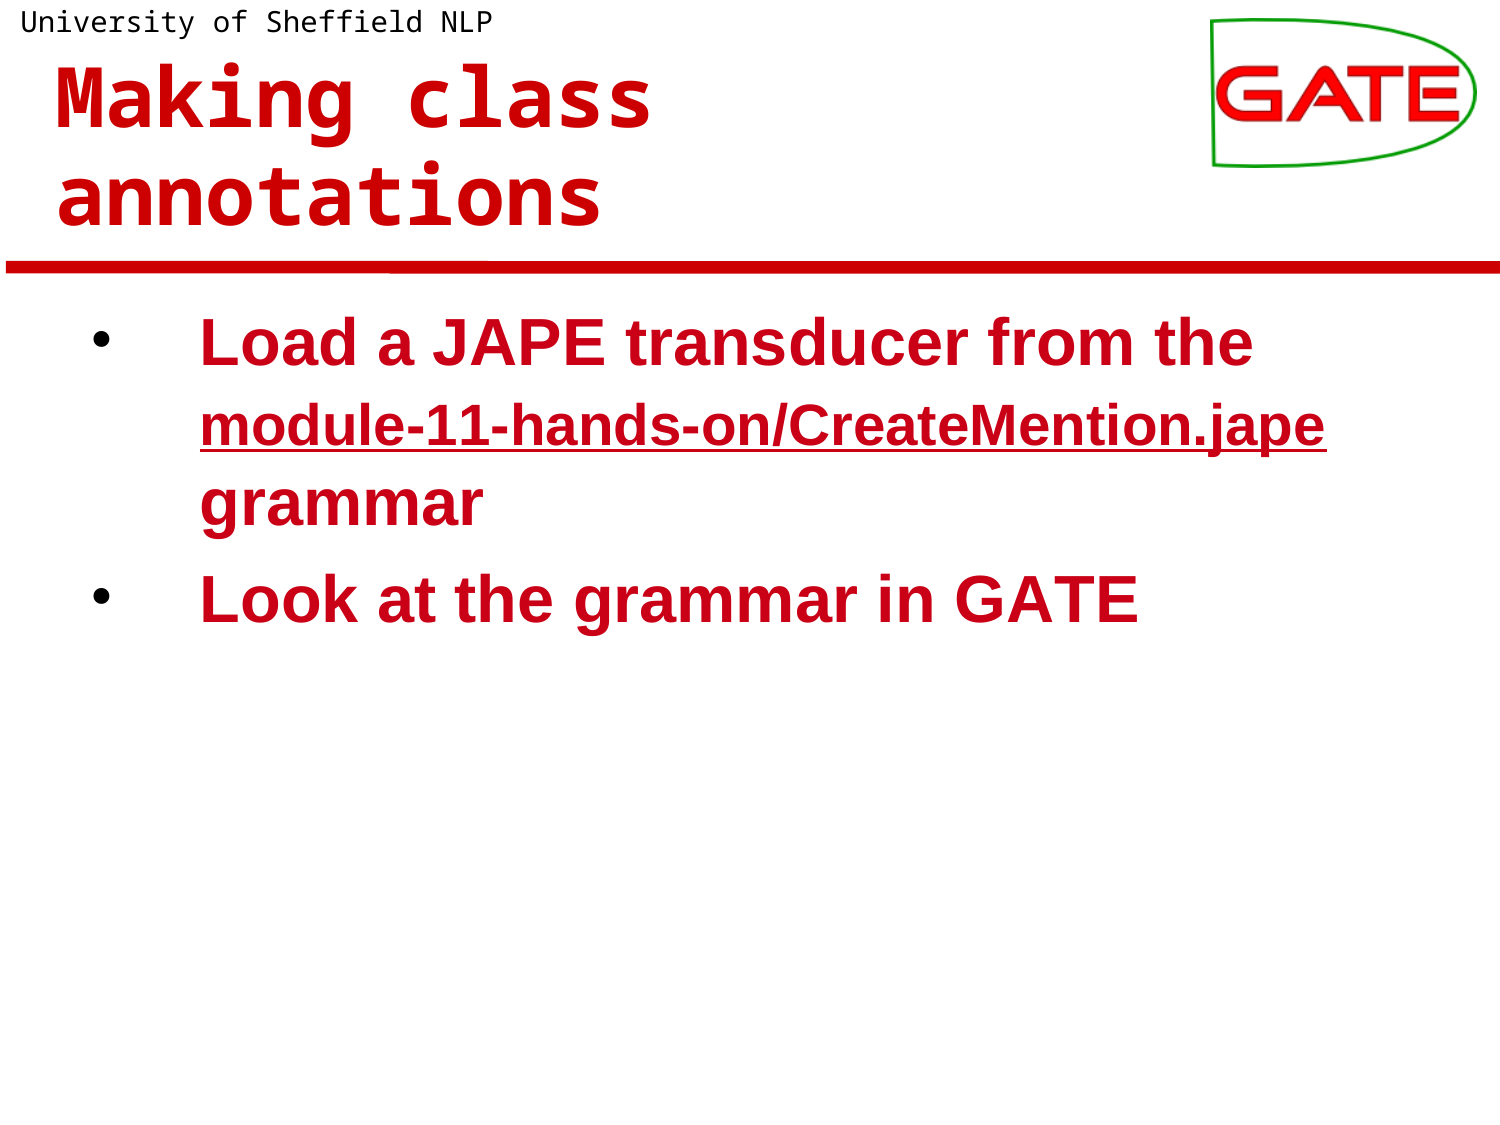

# Making class annotations
Load a JAPE transducer from the module-11-hands-on/CreateMention.jape grammar
Look at the grammar in GATE